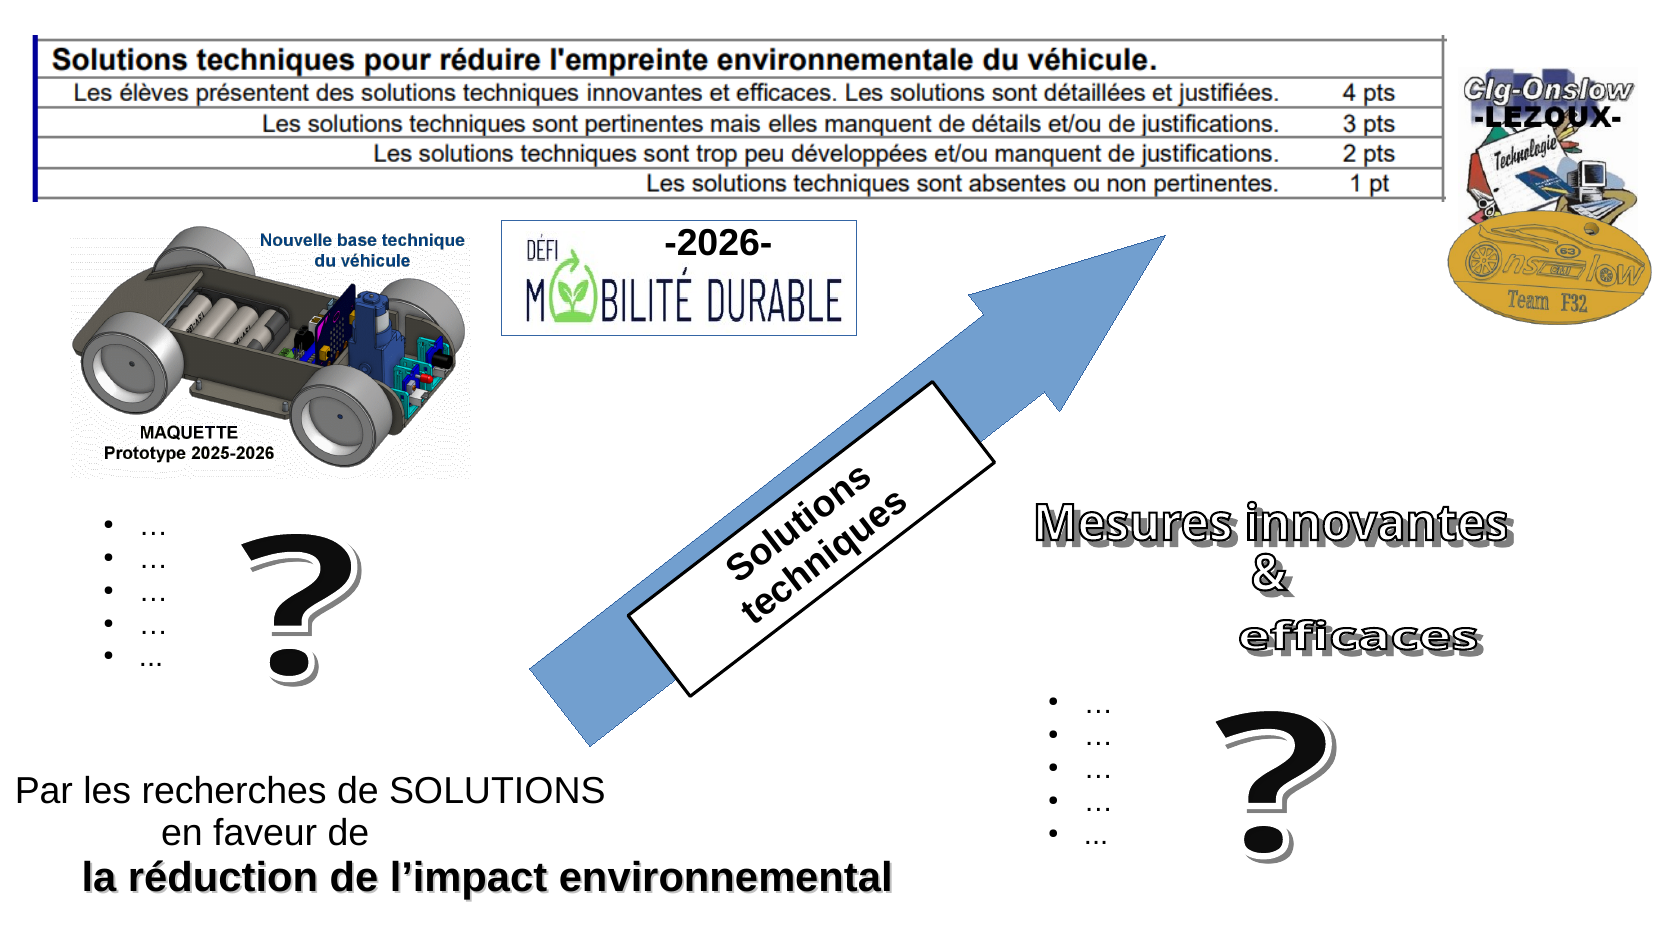

-2026-
Solutions techniques
…
…
…
…
...
Mesures innovantes
&
efficaces
?
…
…
…
…
...
?
Par les recherches de SOLUTIONS
 en faveur de
la réduction de l’impact environnemental